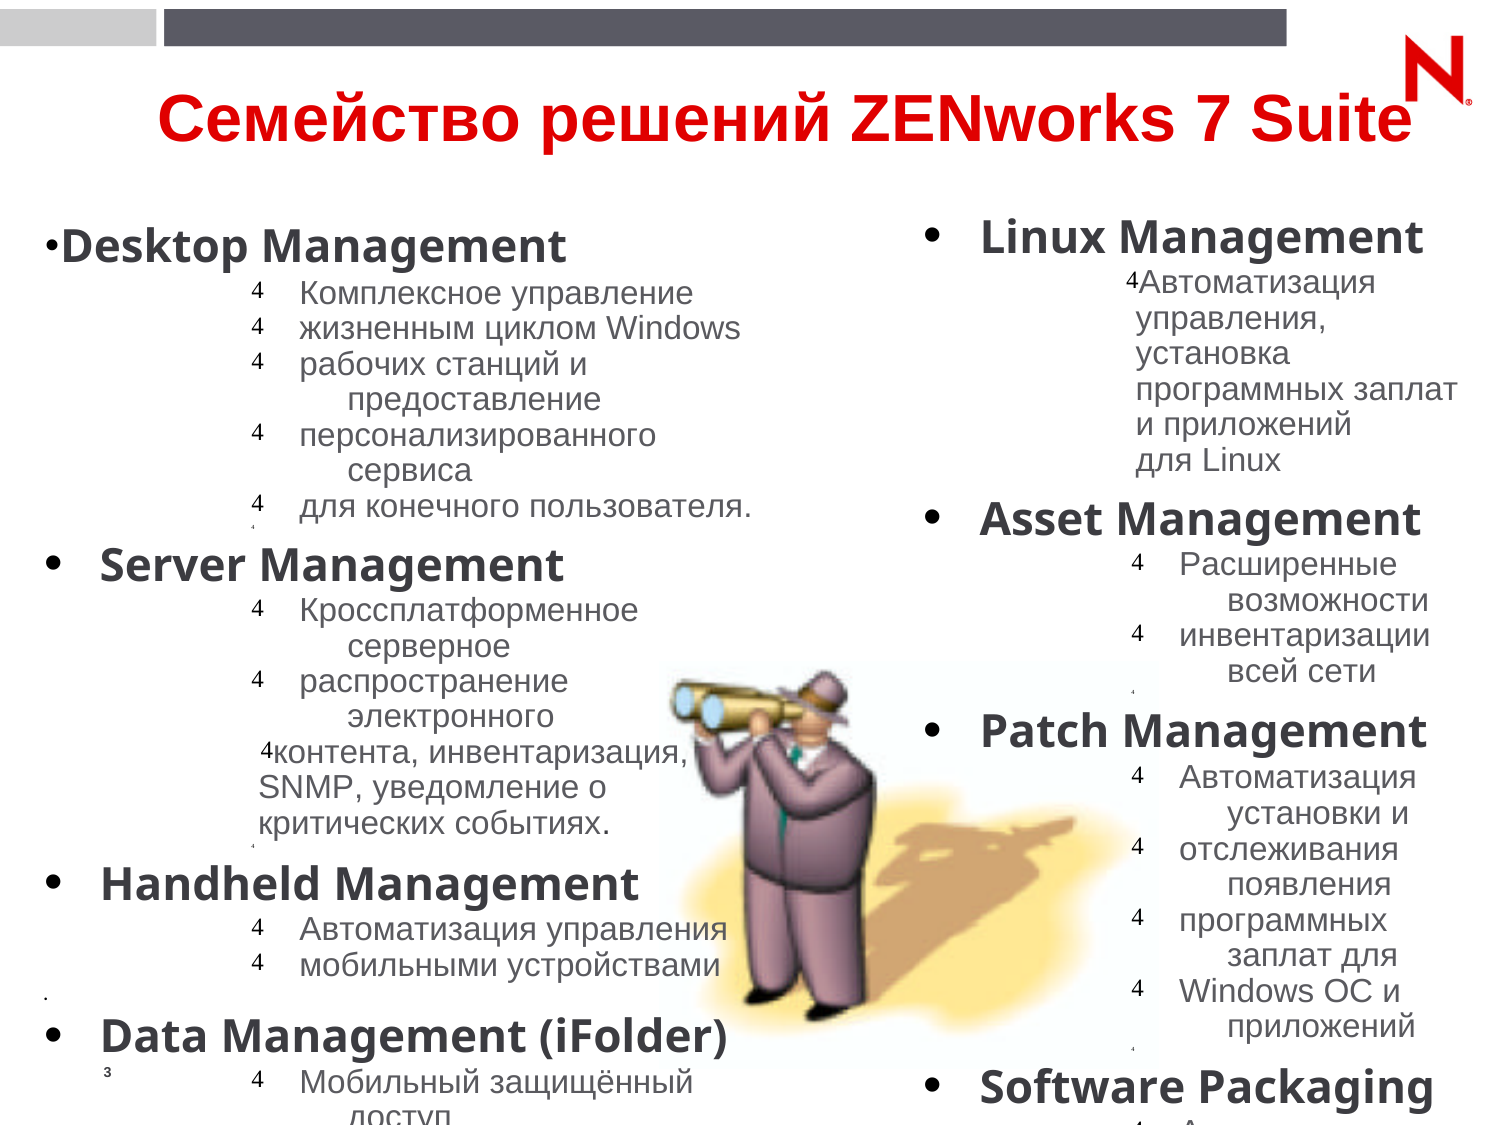

# Семейство решений ZENworks 7 Suite
Linux Management
Автоматизация управления, установка программных заплат и приложений
для Linux
Asset Management
Расширенные возможности
инвентаризации всей сети
Patch Management
Автоматизация установки и
отслеживания появления
программных заплат для
Windows ОС и приложений
Software Packaging
Автоматизация создания,
настройки, проверки
программных пакетов MSI
Personality Migration
Автоматизация операций
экспорта/импорта настроек
приложений и раб. станции
Desktop Management
Комплексное управление
жизненным циклом Windows
рабочих станций и предоставление
персонализированного сервиса
для конечного пользователя.
Server Management
Кроссплатформенное серверное
распространение электронного
контента, инвентаризация, SNMP, уведомление о критических событиях.
Handheld Management
Автоматизация управления
мобильными устройствами
Data Management (iFolder)
Мобильный защищённый доступ
к файловым ресурсам
Instant Messenger
Система защищённого обмена
мгновенными сообщениями